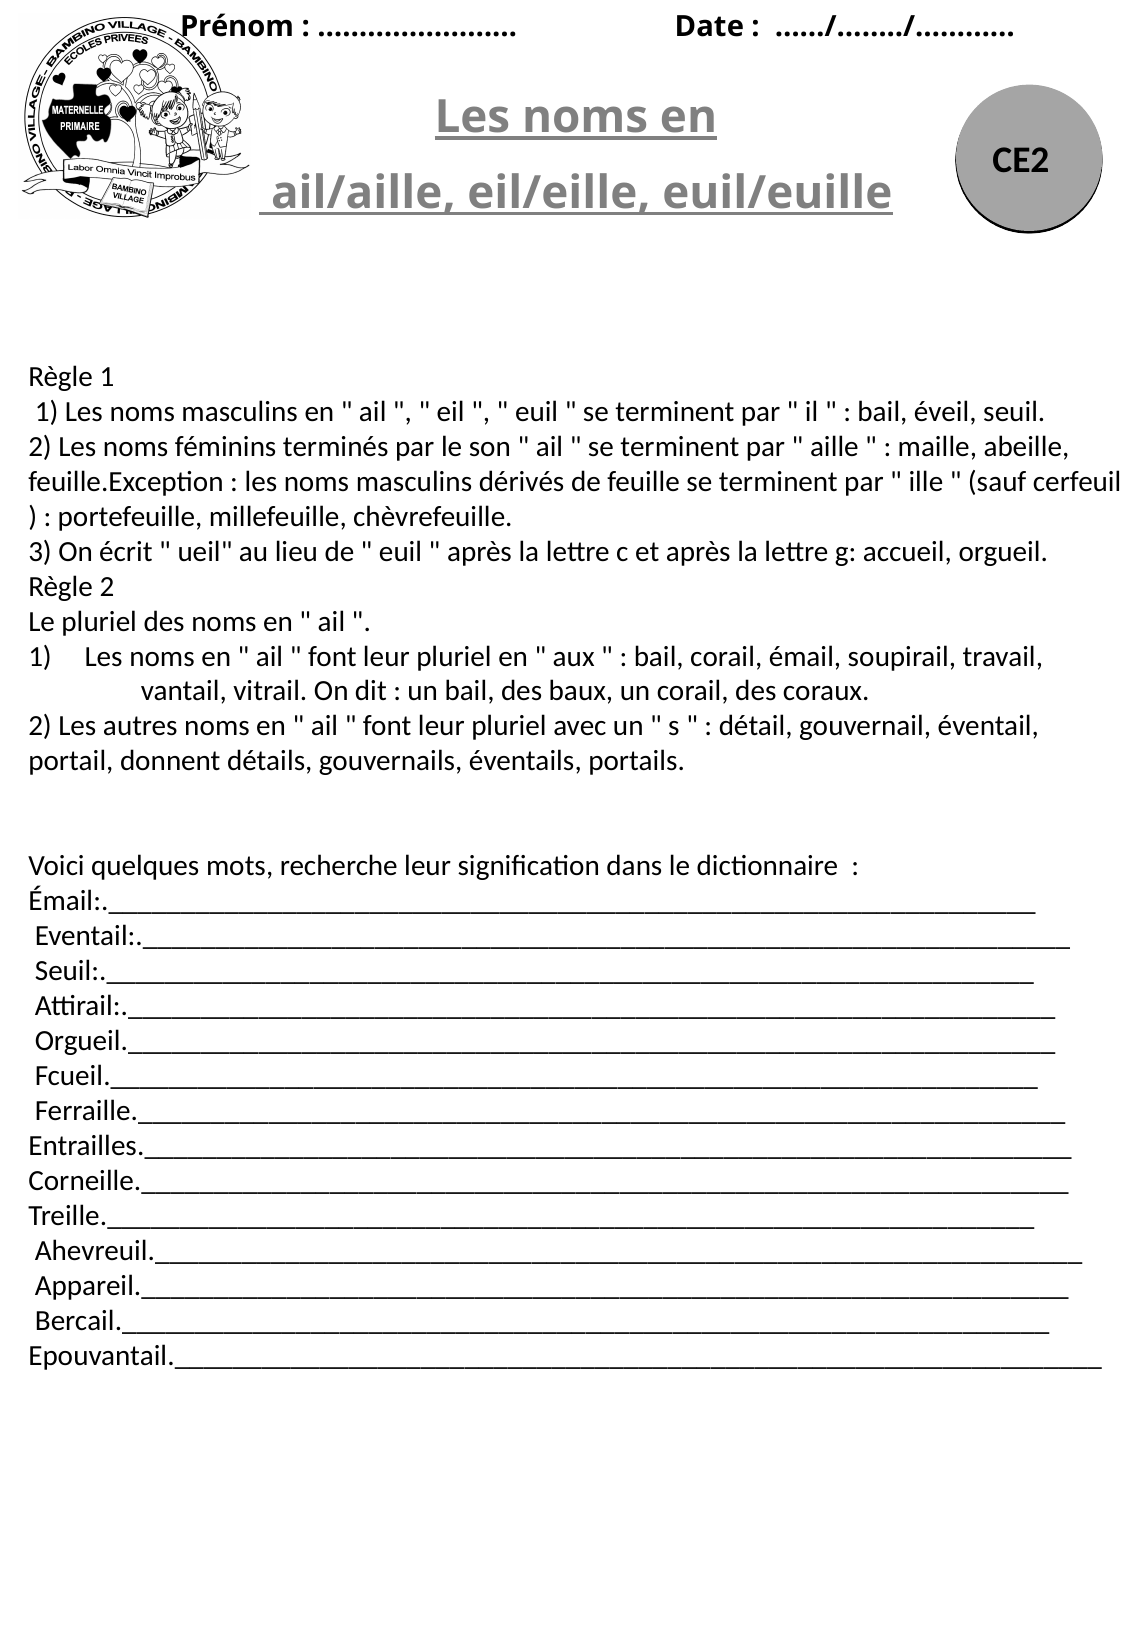

Prénom : …………………… Date : ……/……../…………
Les noms en
 ail/aille, eil/eille, euil/euille
CE2
Règle 1
 1) Les noms masculins en " ail ", " eil ", " euil " se terminent par " il " : bail, éveil, seuil.
2) Les noms féminins terminés par le son " ail " se terminent par " aille " : maille, abeille, feuille.Exception : les noms masculins dérivés de feuille se terminent par " ille " (sauf cerfeuil ) : portefeuille, millefeuille, chèvrefeuille.
3) On écrit " ueil" au lieu de " euil " après la lettre c et après la lettre g: accueil, orgueil.
Règle 2
Le pluriel des noms en " ail ".
Les noms en " ail " font leur pluriel en " aux " : bail, corail, émail, soupirail, travail, vantail, vitrail. On dit : un bail, des baux, un corail, des coraux.
2) Les autres noms en " ail " font leur pluriel avec un " s " : détail, gouvernail, éventail, portail, donnent détails, gouvernails, éventails, portails.
Voici quelques mots, recherche leur signification dans le dictionnaire :
Émail:.________________________________________________________________
 Eventail:.________________________________________________________________
 Seuil:.________________________________________________________________
 Attirail:.________________________________________________________________
 Orgueil.________________________________________________________________
 Fcueil.________________________________________________________________
 Ferraille.________________________________________________________________
Entrailles.________________________________________________________________
Corneille.________________________________________________________________
Treille.________________________________________________________________
 Ahevreuil.________________________________________________________________
 Appareil.________________________________________________________________
 Bercail.________________________________________________________________
Epouvantail.________________________________________________________________